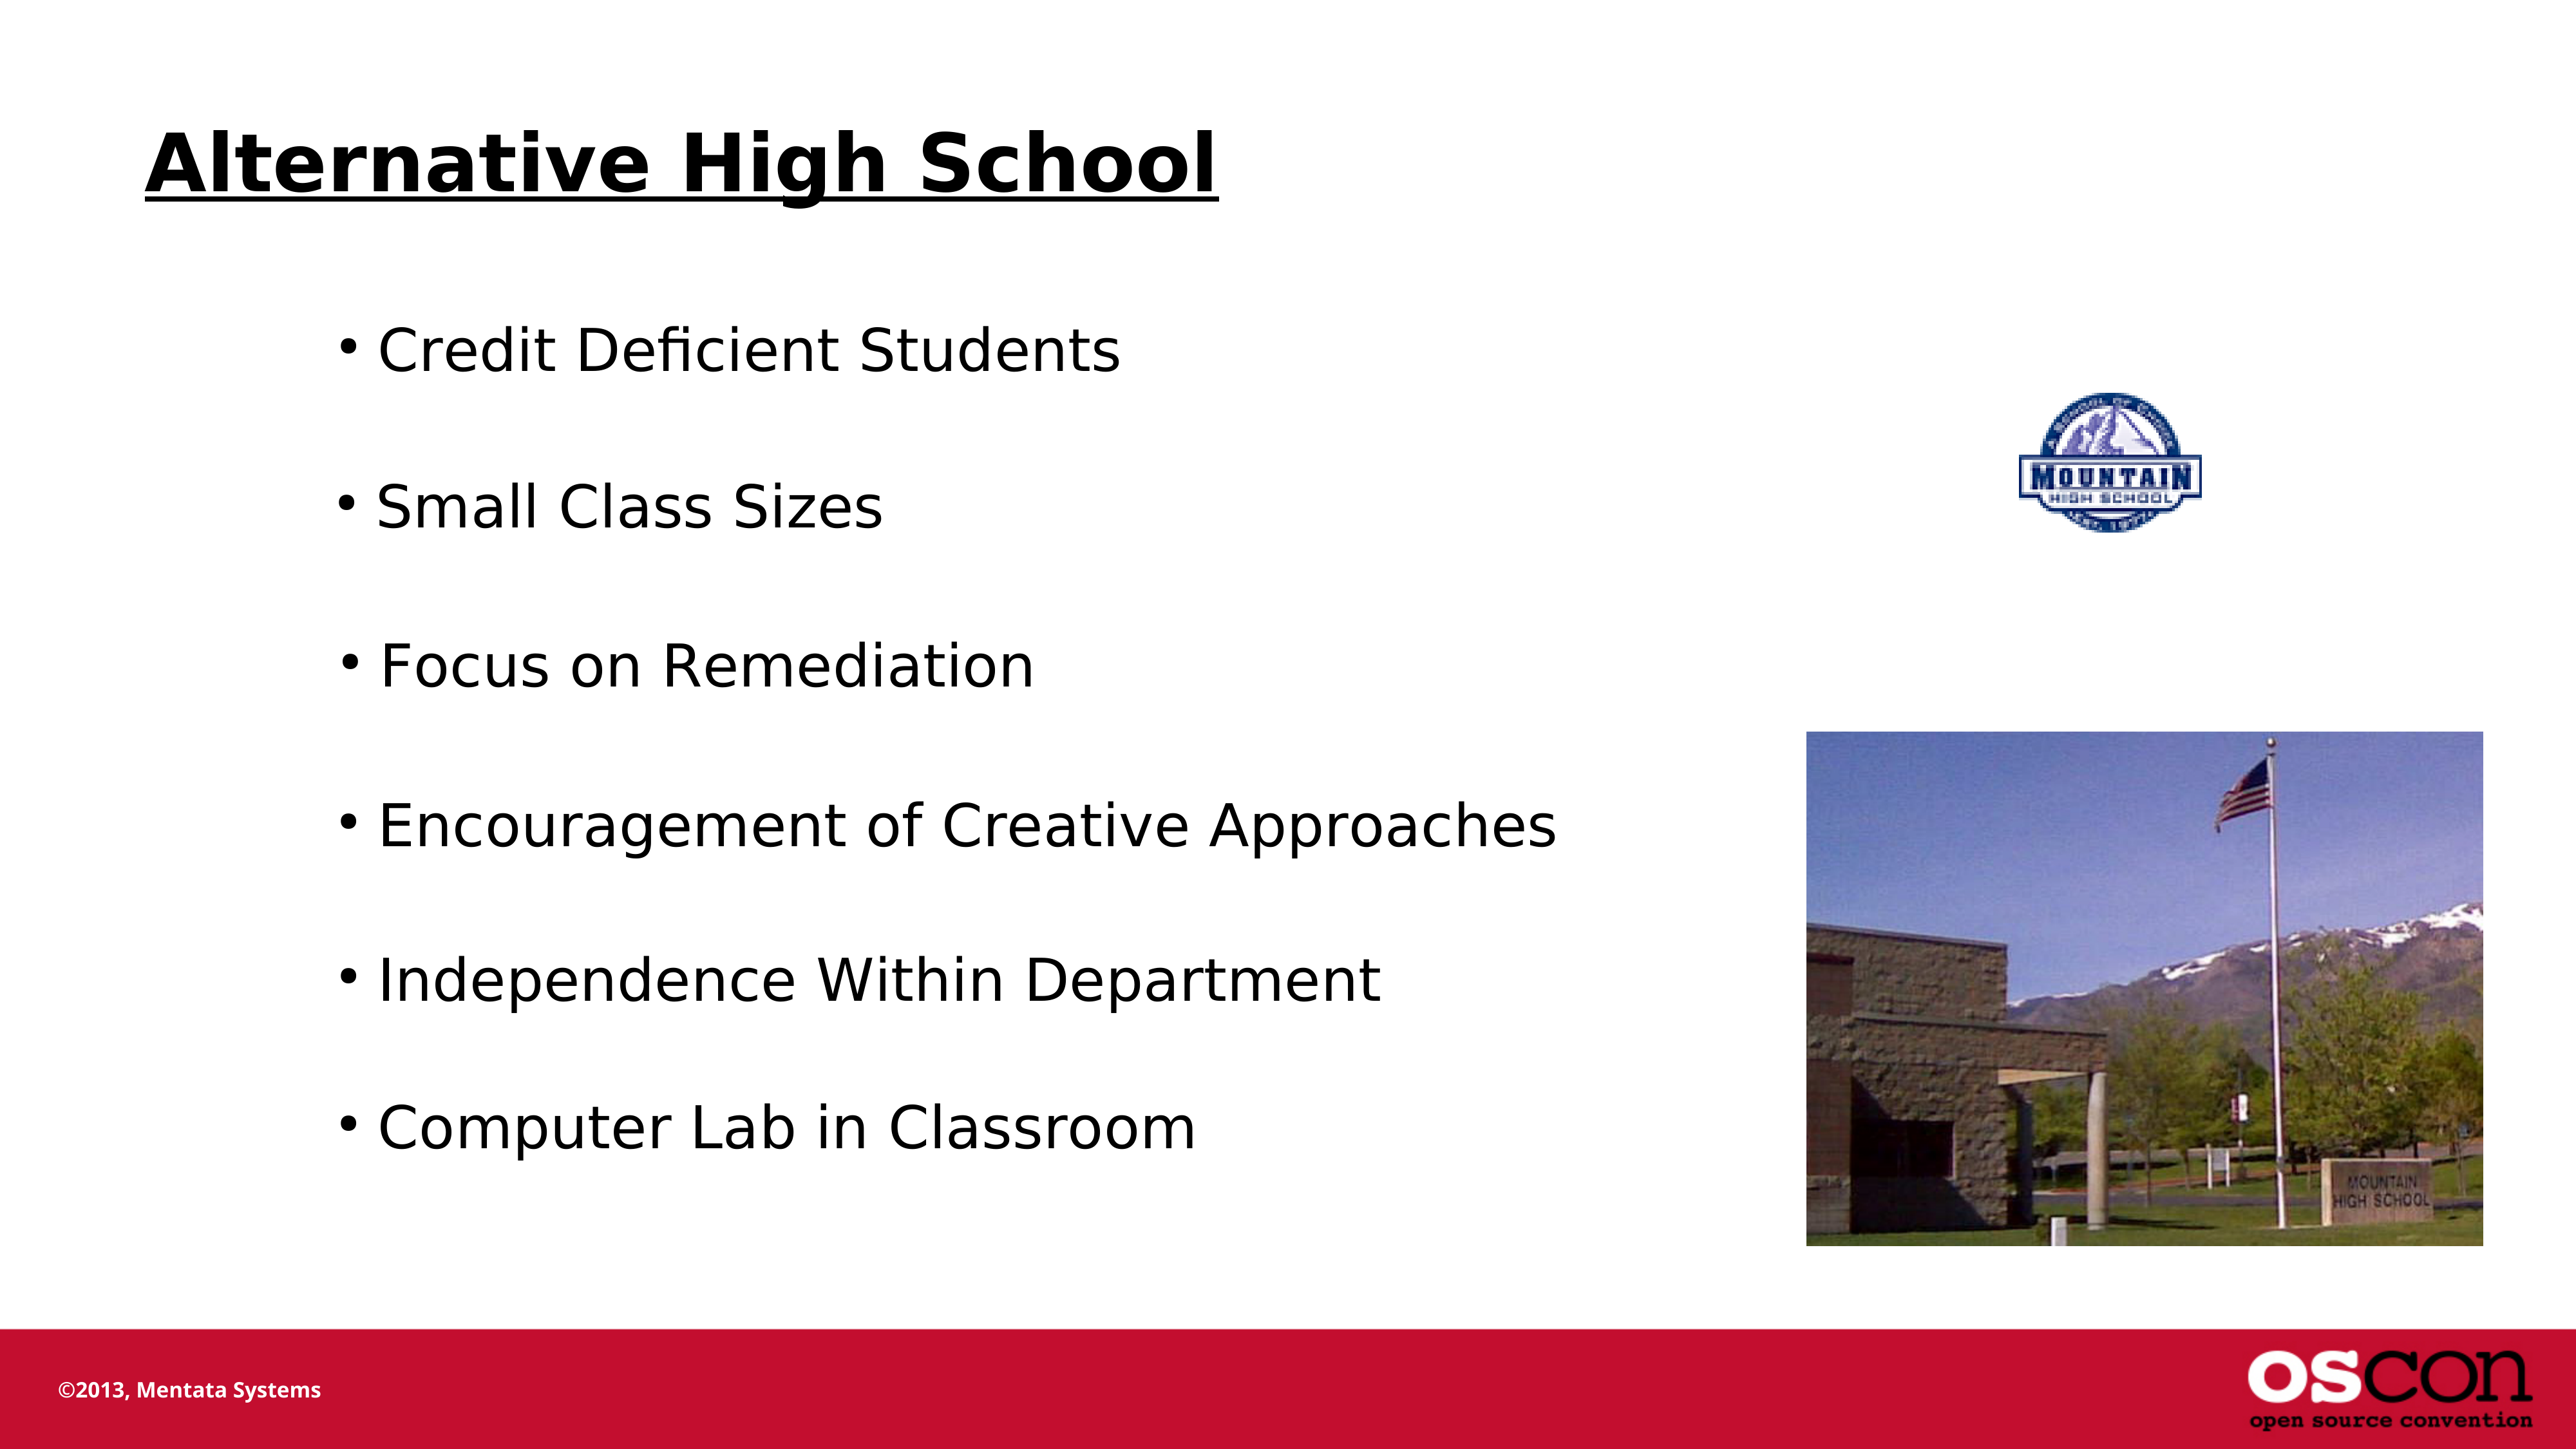

#
Alternative High School
 Credit Deficient Students
 Small Class Sizes
 Focus on Remediation
 Encouragement of Creative Approaches
 Independence Within Department
 Computer Lab in Classroom
©2013, Mentata Systems